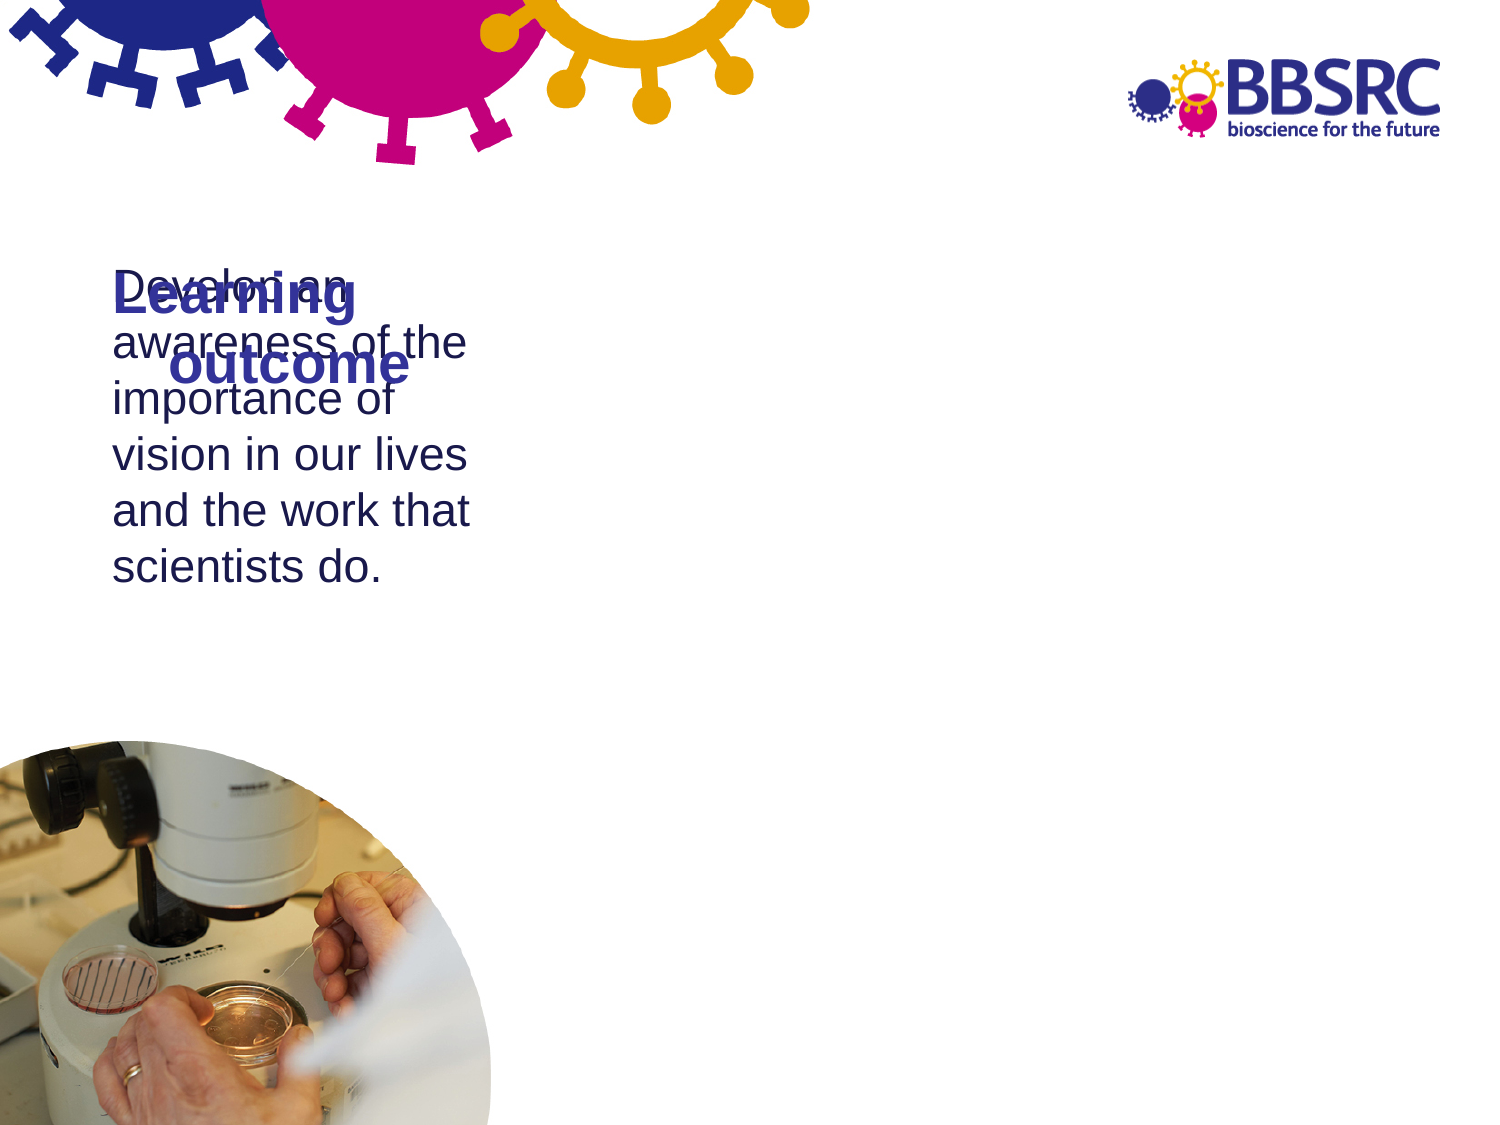

# Develop an awareness of the importance of vision in our lives and the work that scientists do.
Learning outcome